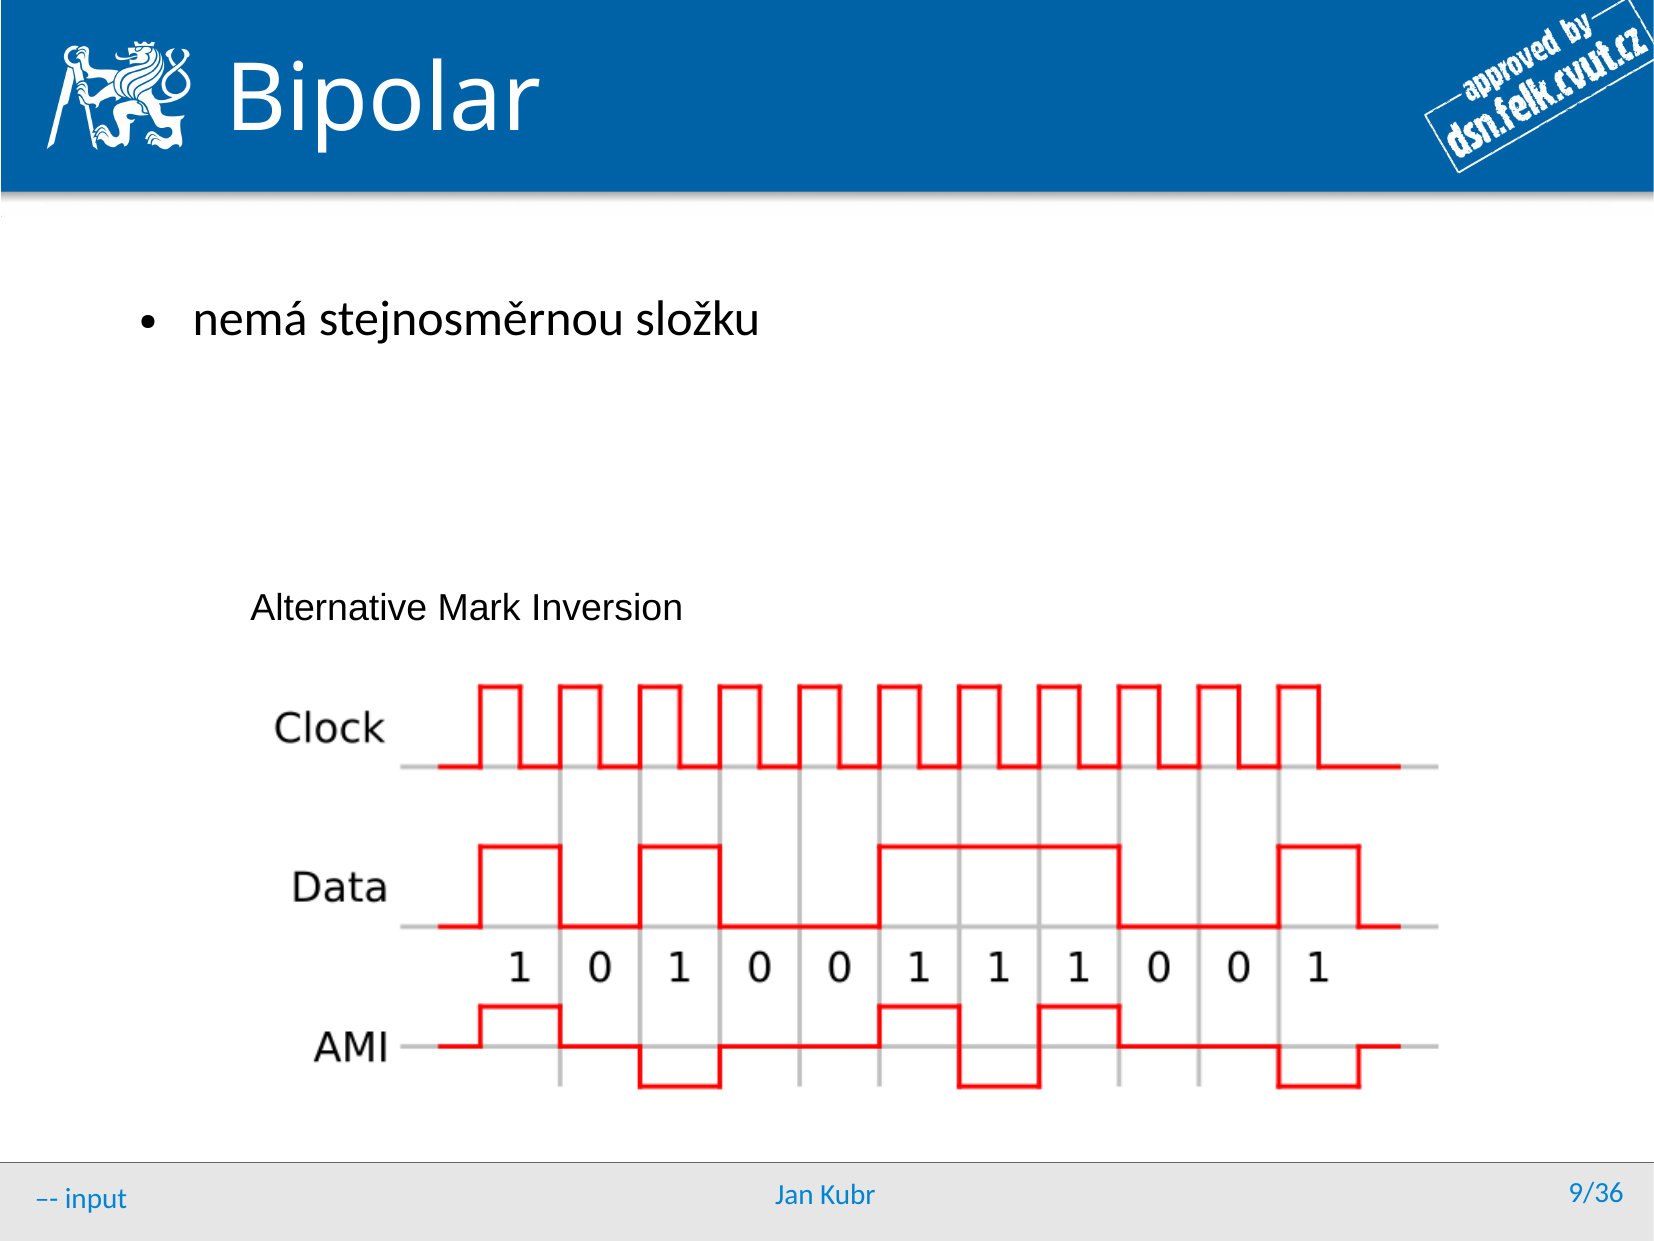

# Bipolar
nemá stejnosměrnou složku
Alternative Mark Inversion
9
Jan Kubr
02/2006